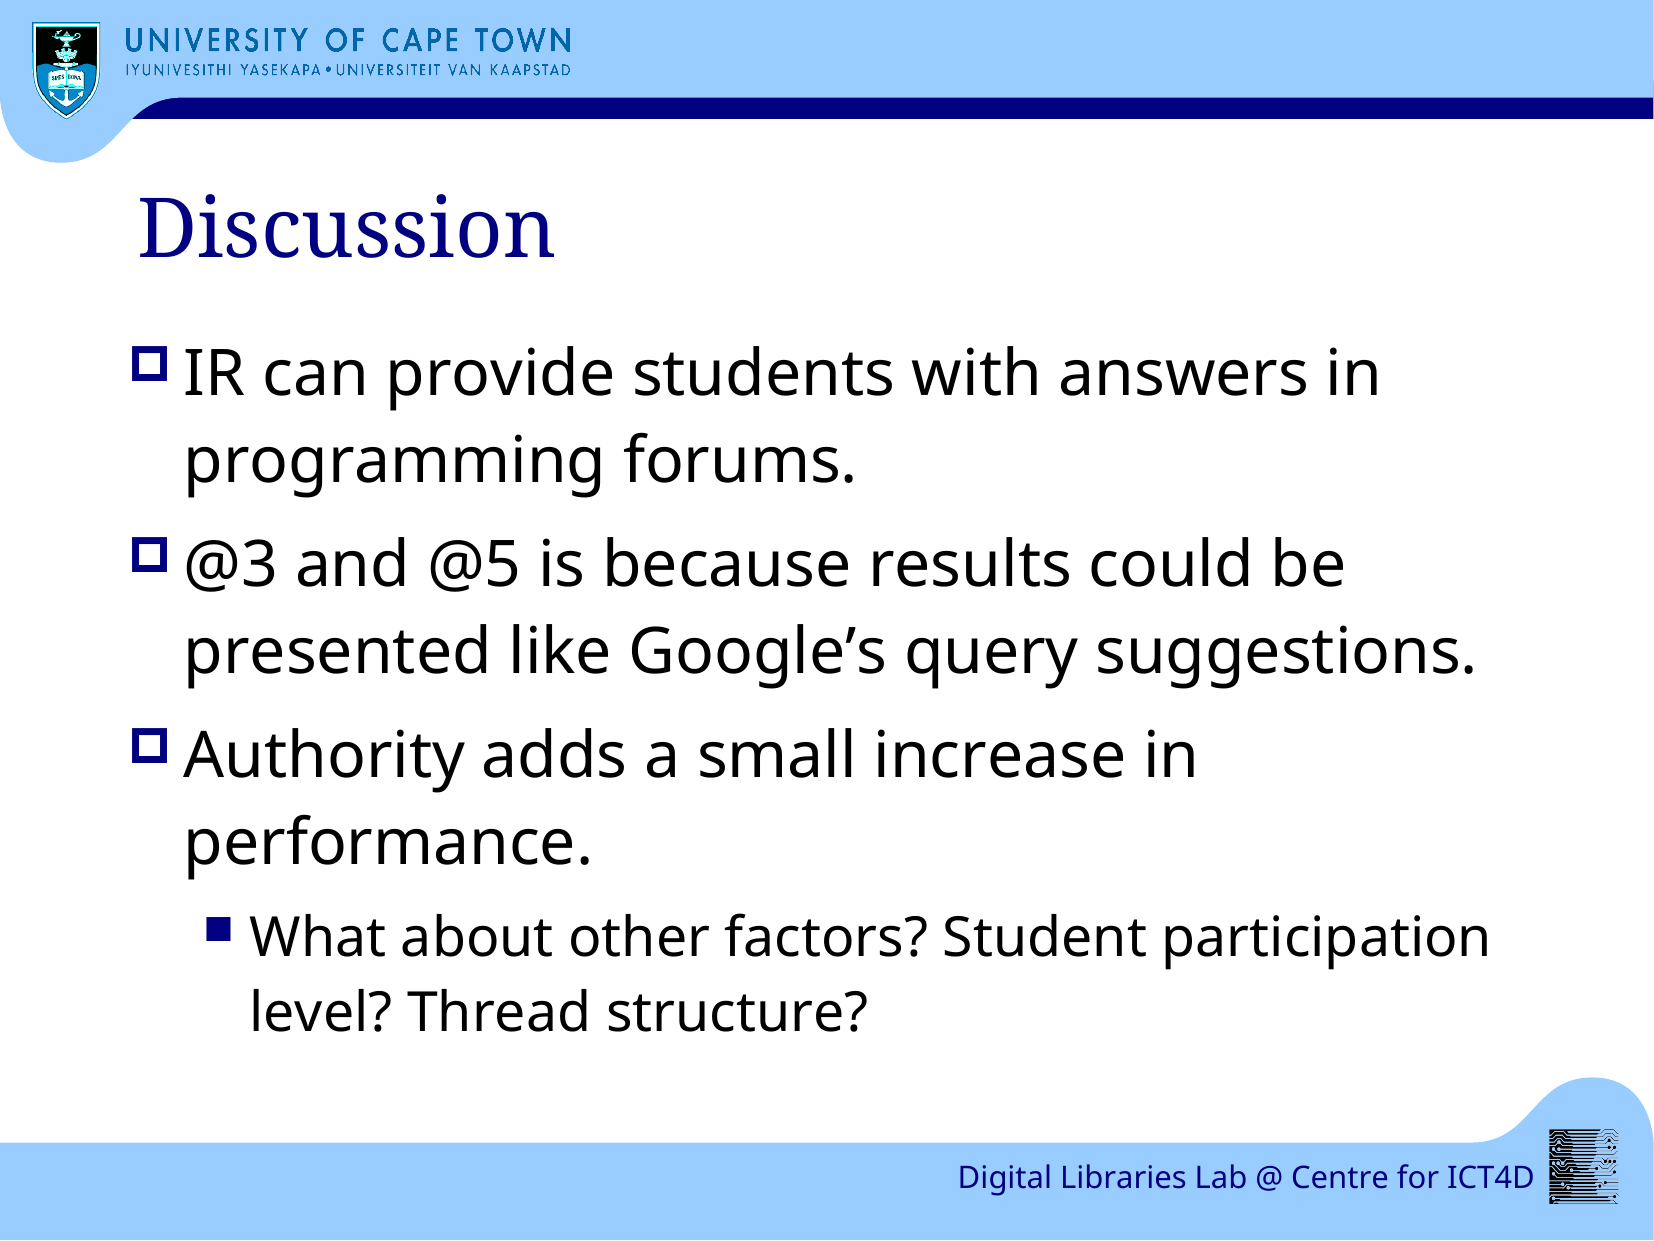

# Discussion
IR can provide students with answers in programming forums.
@3 and @5 is because results could be presented like Google’s query suggestions.
Authority adds a small increase in performance.
What about other factors? Student participation level? Thread structure?